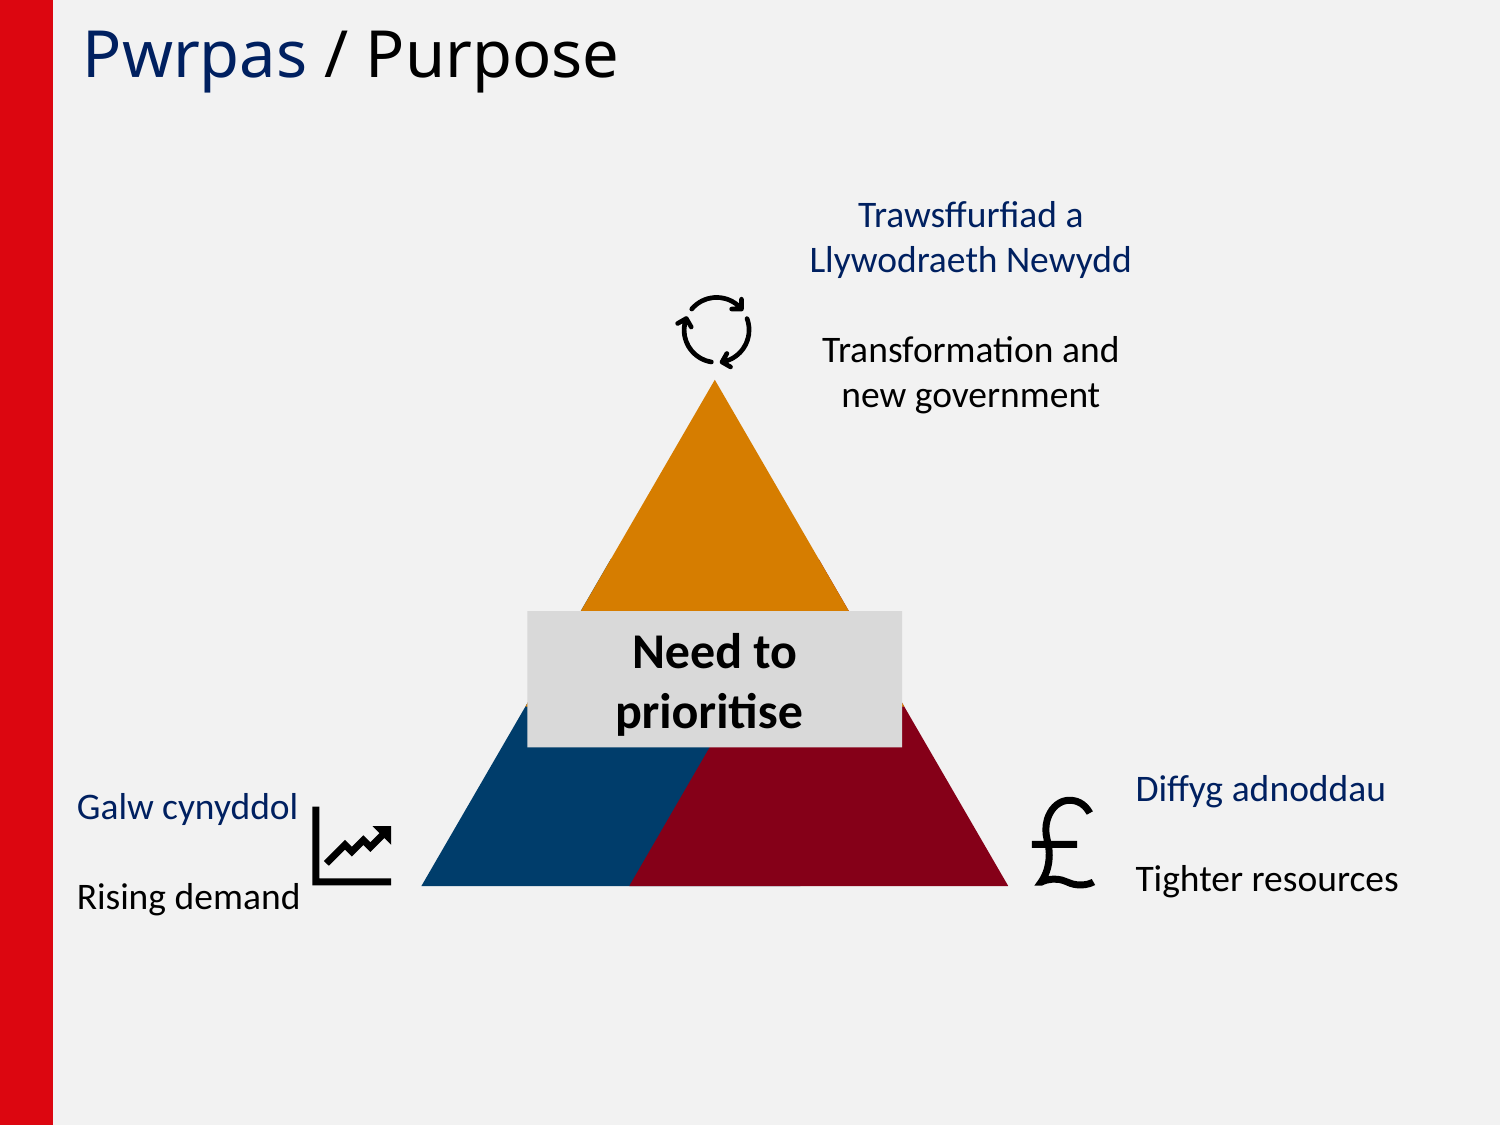

# Pwrpas / Purpose
Trawsffurfiad a Llywodraeth Newydd
Transformation and new government
Need to prioritise
Diffyg adnoddau
Tighter resources
Galw cynyddol
Rising demand